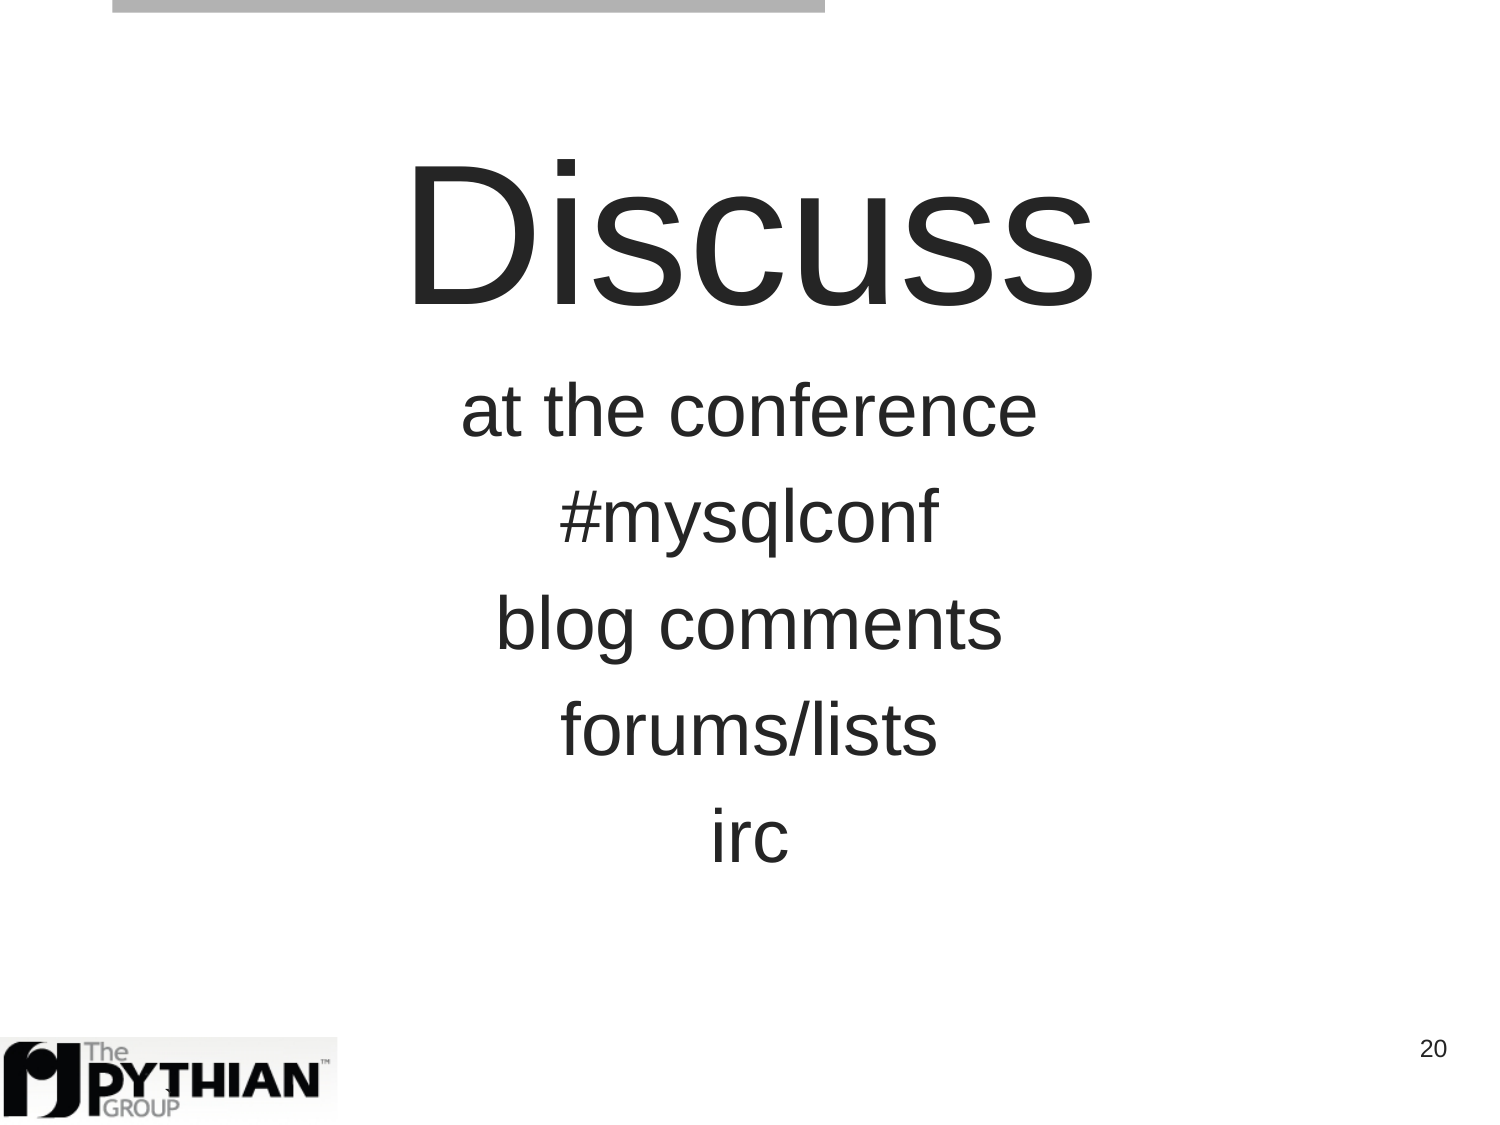

Discuss
at the conference
#mysqlconf
blog comments
forums/lists
irc